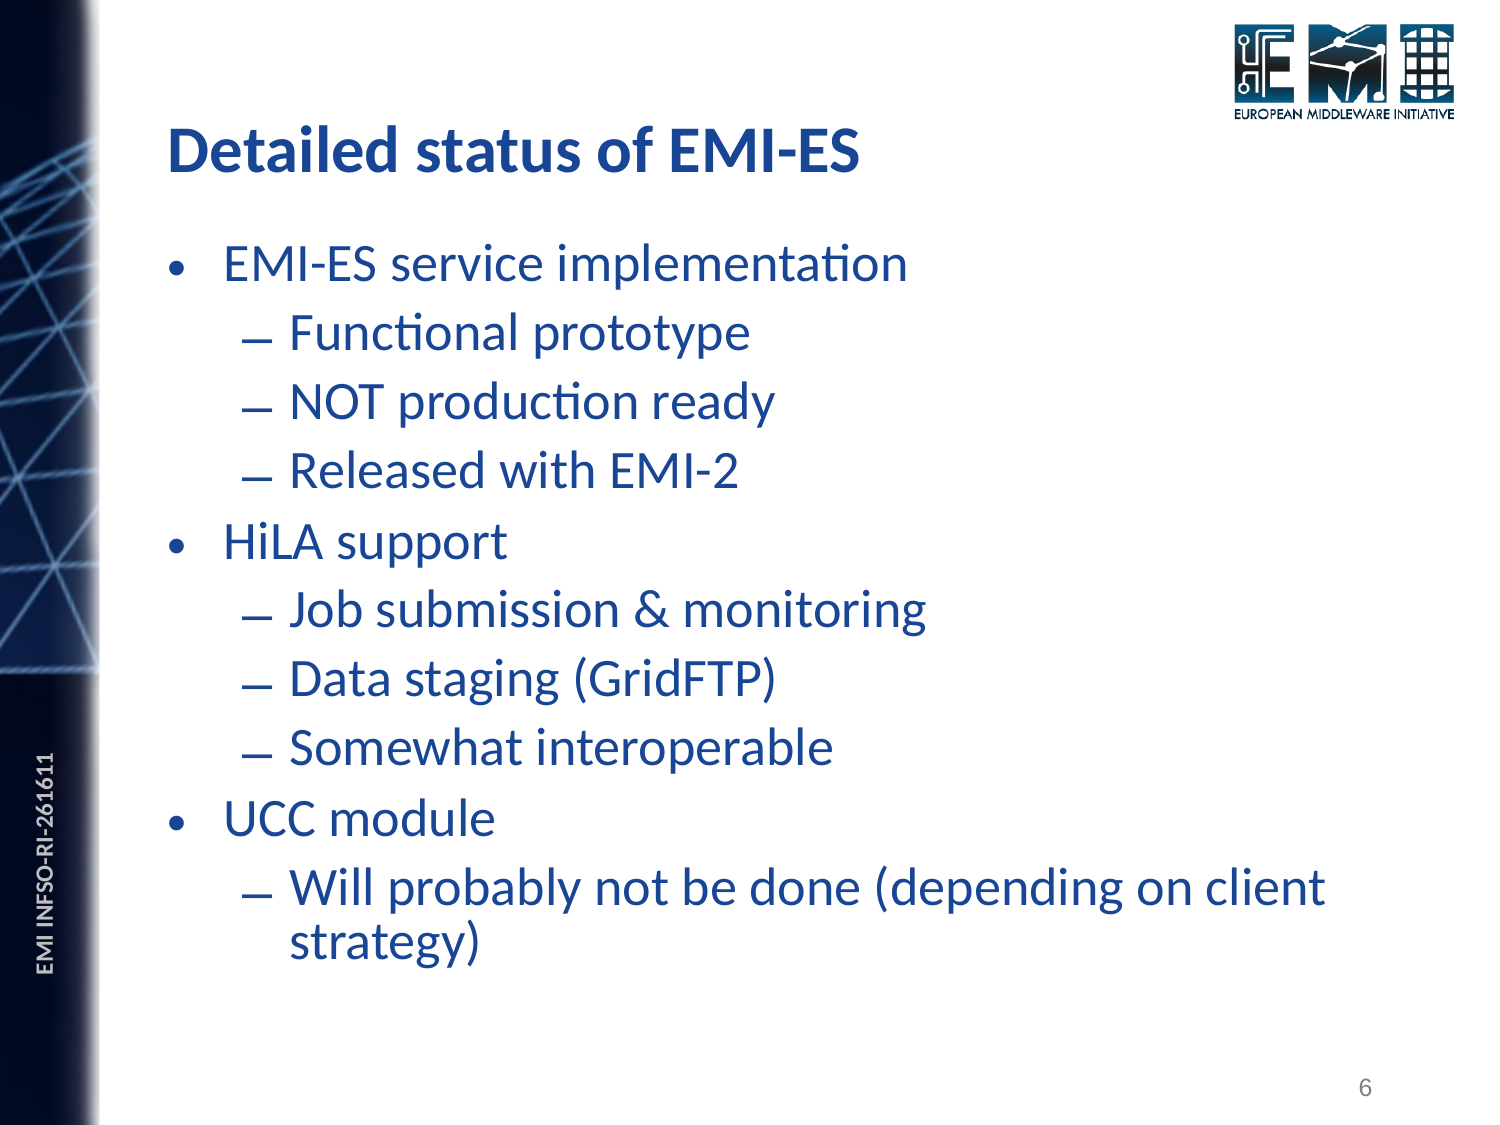

Detailed status of EMI-ES
# EMI-ES service implementation
Functional prototype
NOT production ready
Released with EMI-2
HiLA support
Job submission & monitoring
Data staging (GridFTP)
Somewhat interoperable
UCC module
Will probably not be done (depending on client strategy)